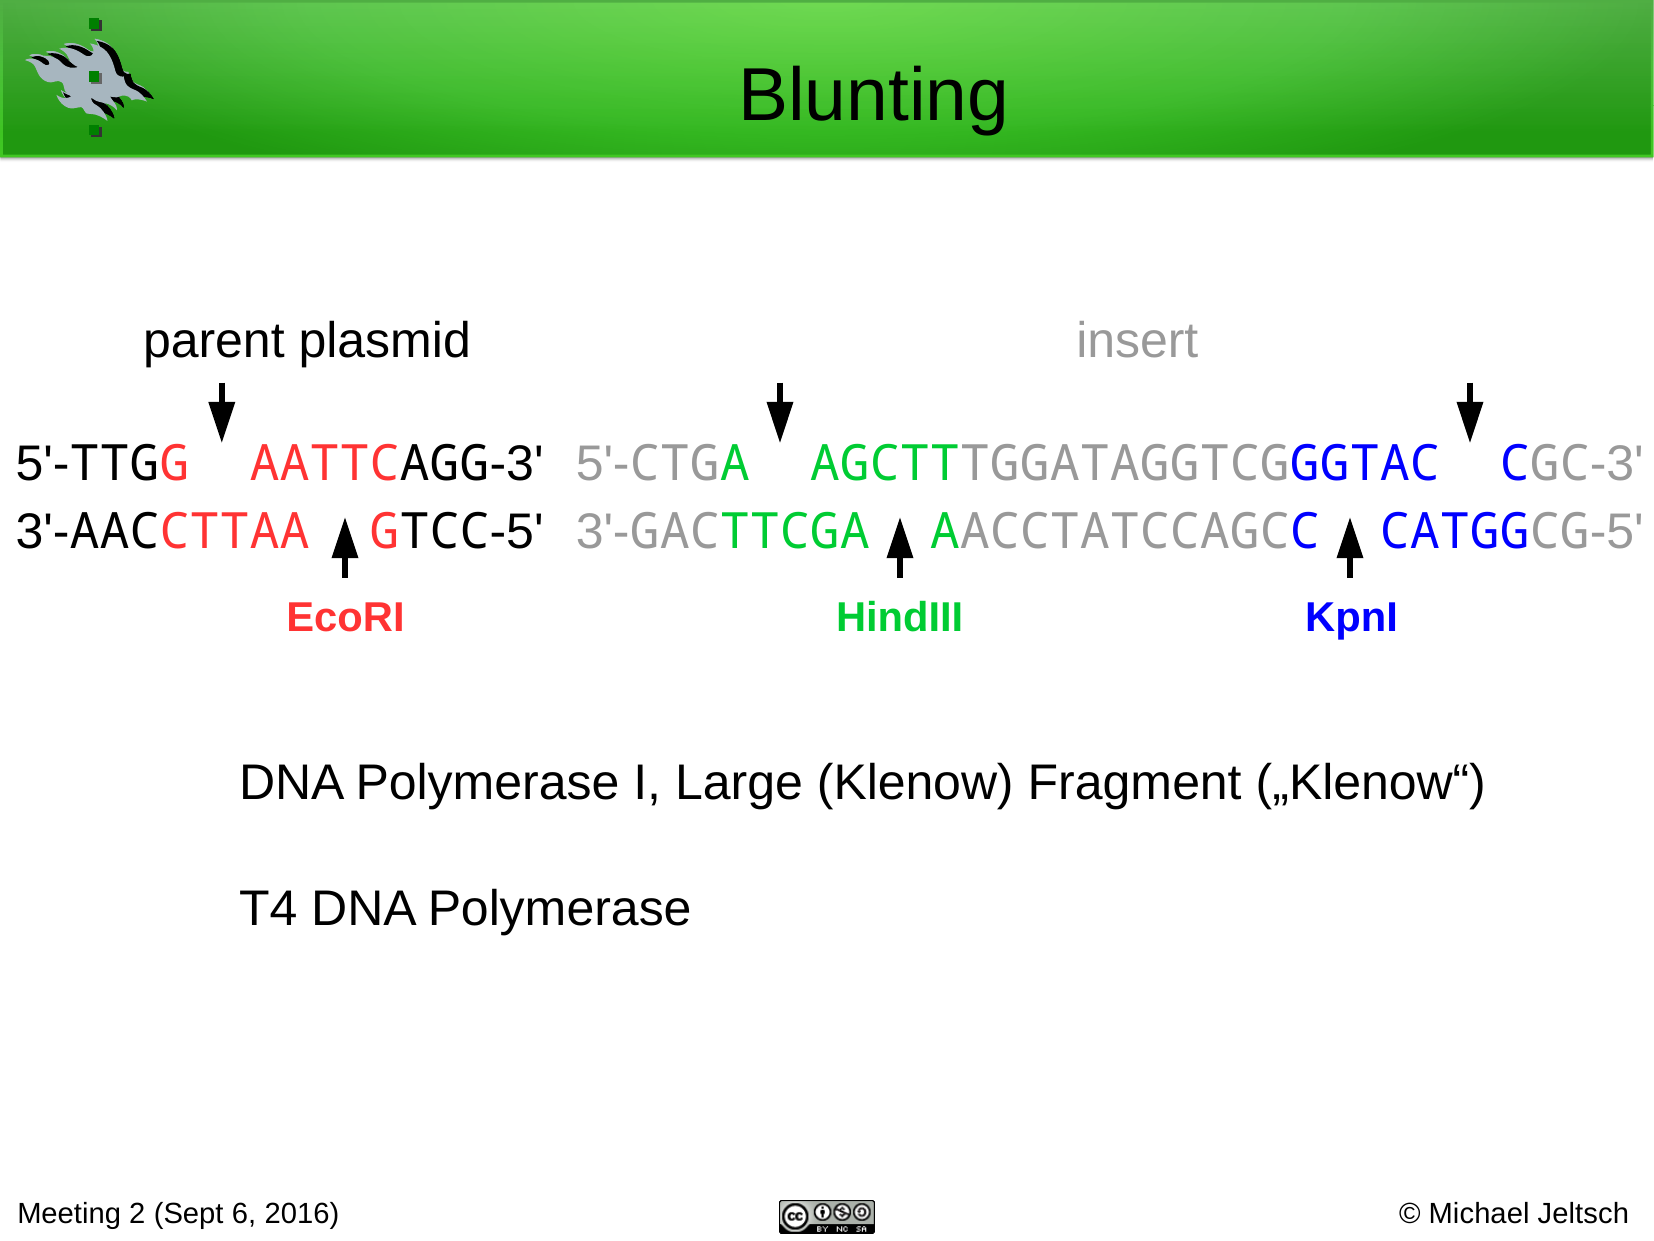

# Blunting
parent plasmid
insert
5'-TTGG AATTCAGG-3'
3'-AACCTTAA GTCC-5'
5'-CTGA AGCTTTGGATAGGTCGGGTAC CGC-3'
3'-GACTTCGA AACCTATCCAGCC CATGGCG-5'
EcoRI
HindIII
KpnI
DNA Polymerase I, Large (Klenow) Fragment („Klenow“)
T4 DNA Polymerase